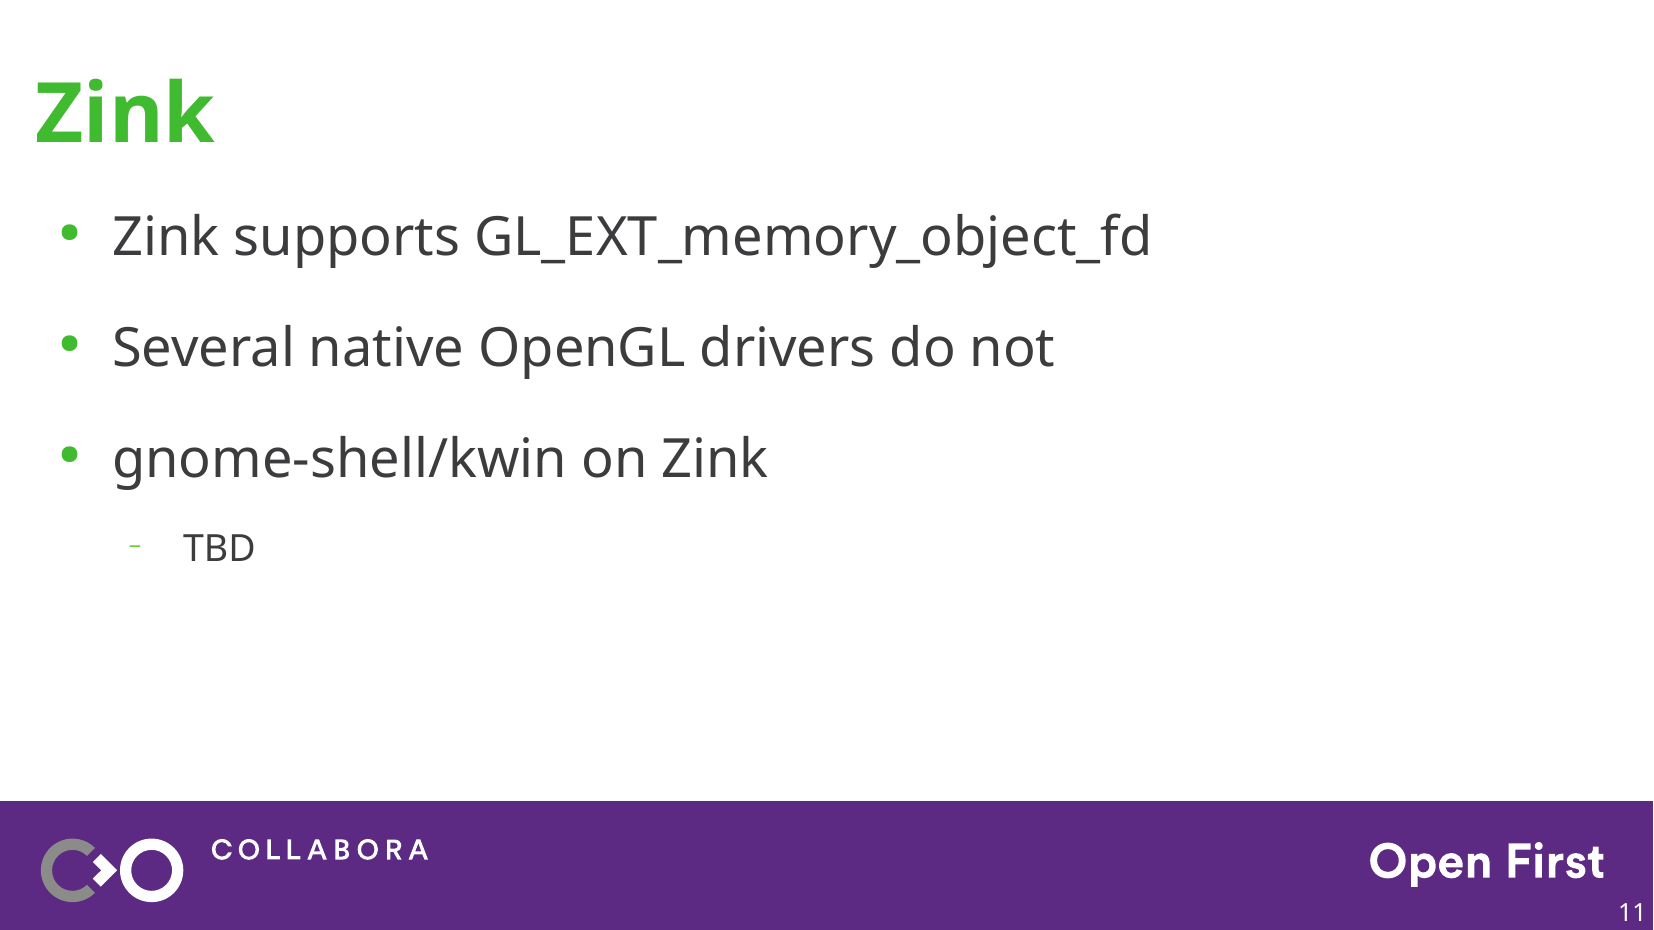

# Zink
Zink supports GL_EXT_memory_object_fd
Several native OpenGL drivers do not
gnome-shell/kwin on Zink
TBD